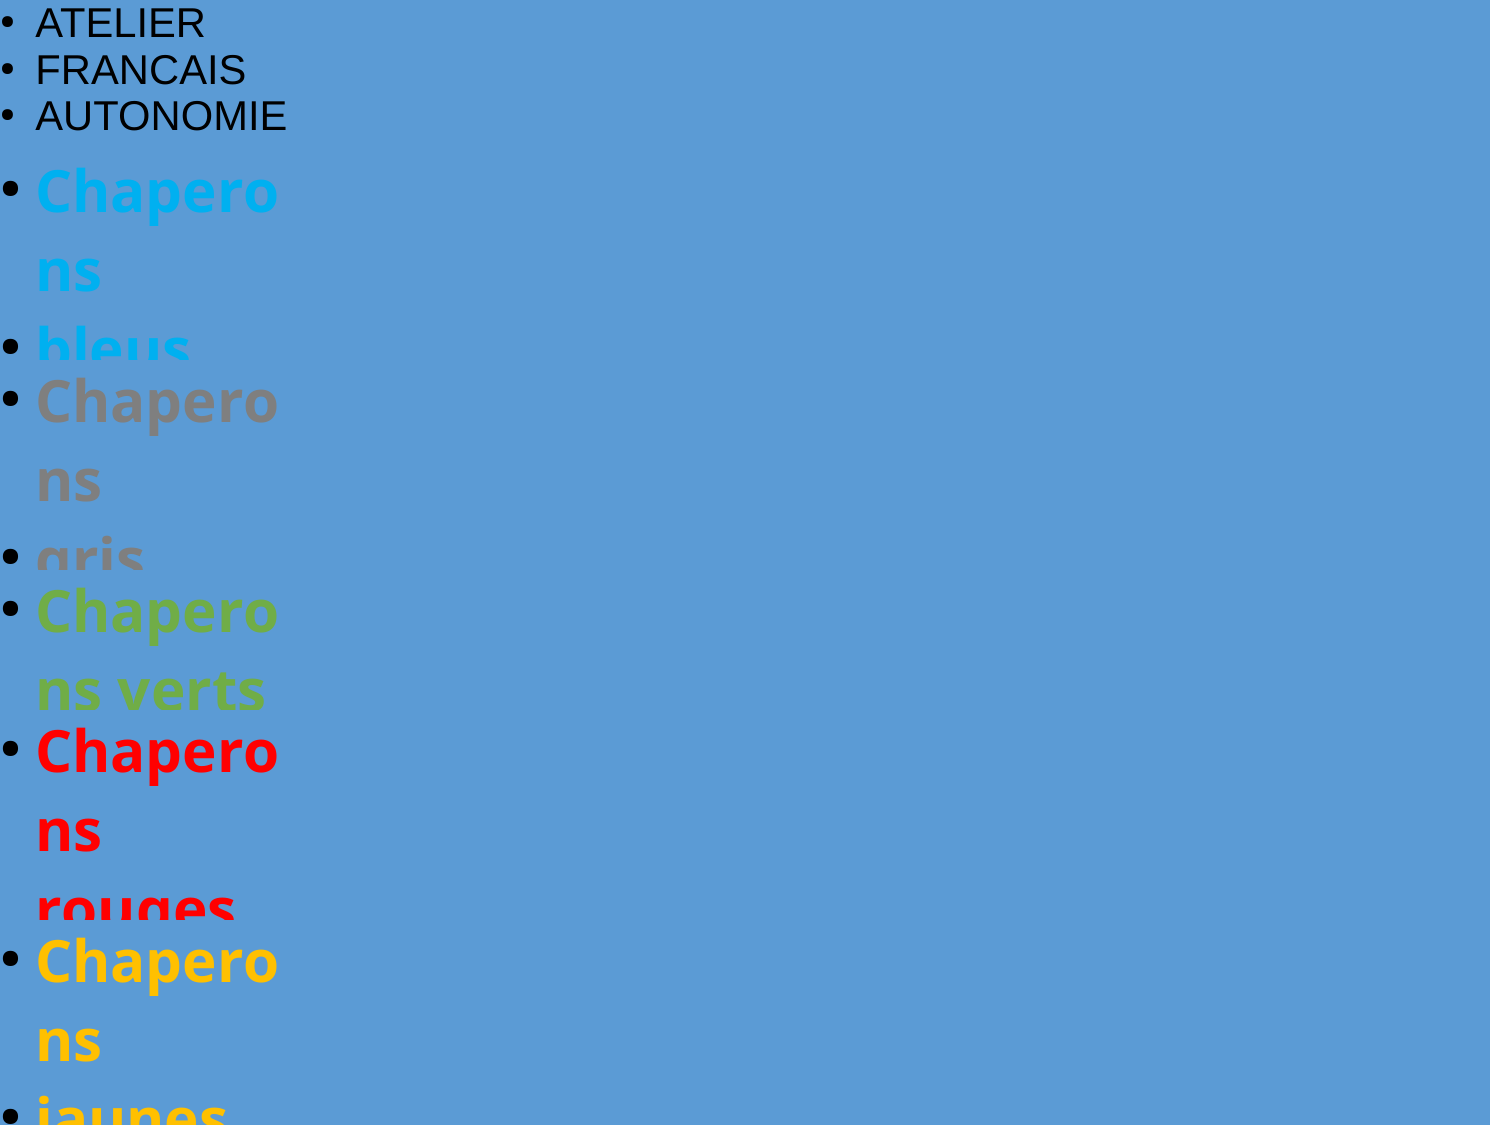

| ATELIER FRANCAIS AUTONOMIE | | | | |
| --- | --- | --- | --- | --- |
| Chaperons bleus | | | | |
| Chaperons gris | | | | |
| Chaperons verts | | | | |
| Chaperons rouges | | | | |
| Chaperons jaunes | | | | |
CHAPERONS
BLEUS
CHAPERONS
BLEUS
CHAPERONS
VERTS
CHAPERONS
VERTS
CHAPERONS
ROUGES
CHAPERONS
ROUGES
CHAPERONS
JAUNES
CHAPERONS
JAUNES
ReCreatisse.com